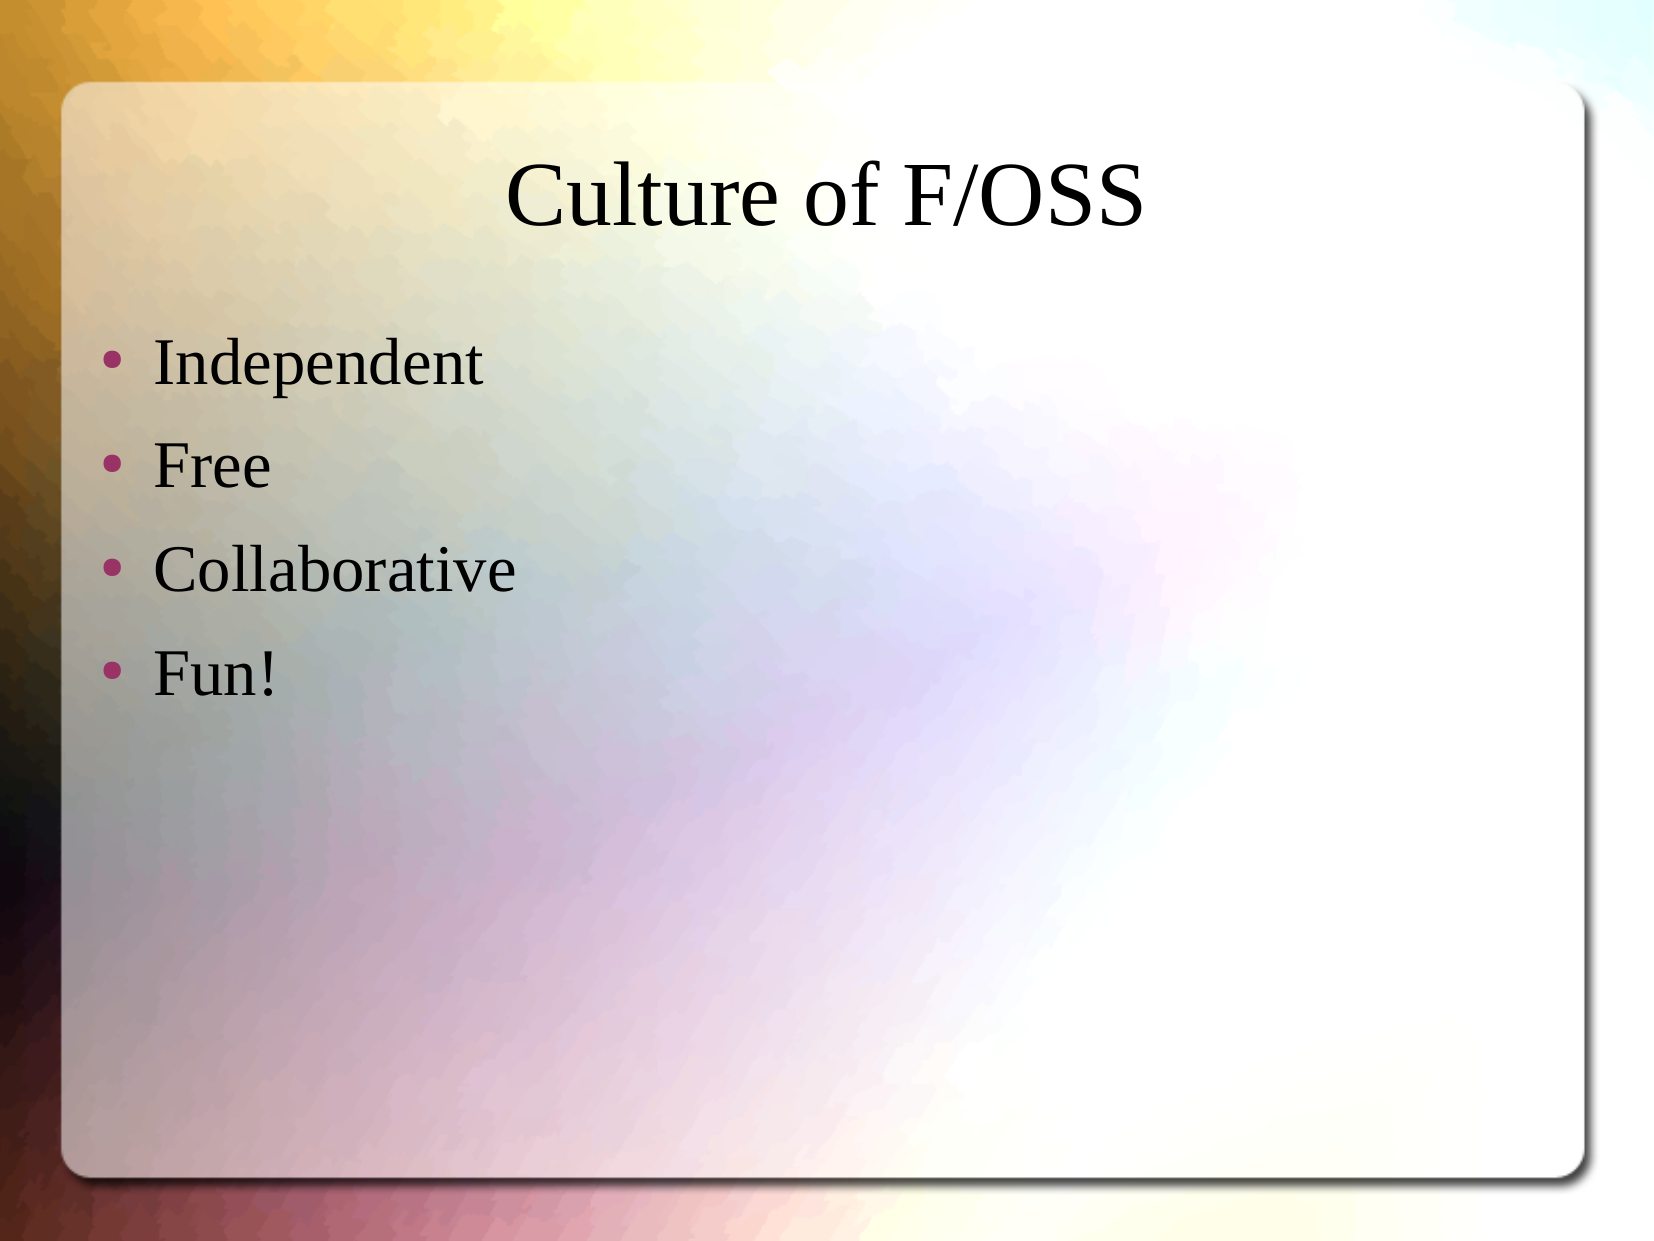

# Culture of F/OSS
Independent
Free
Collaborative
Fun!